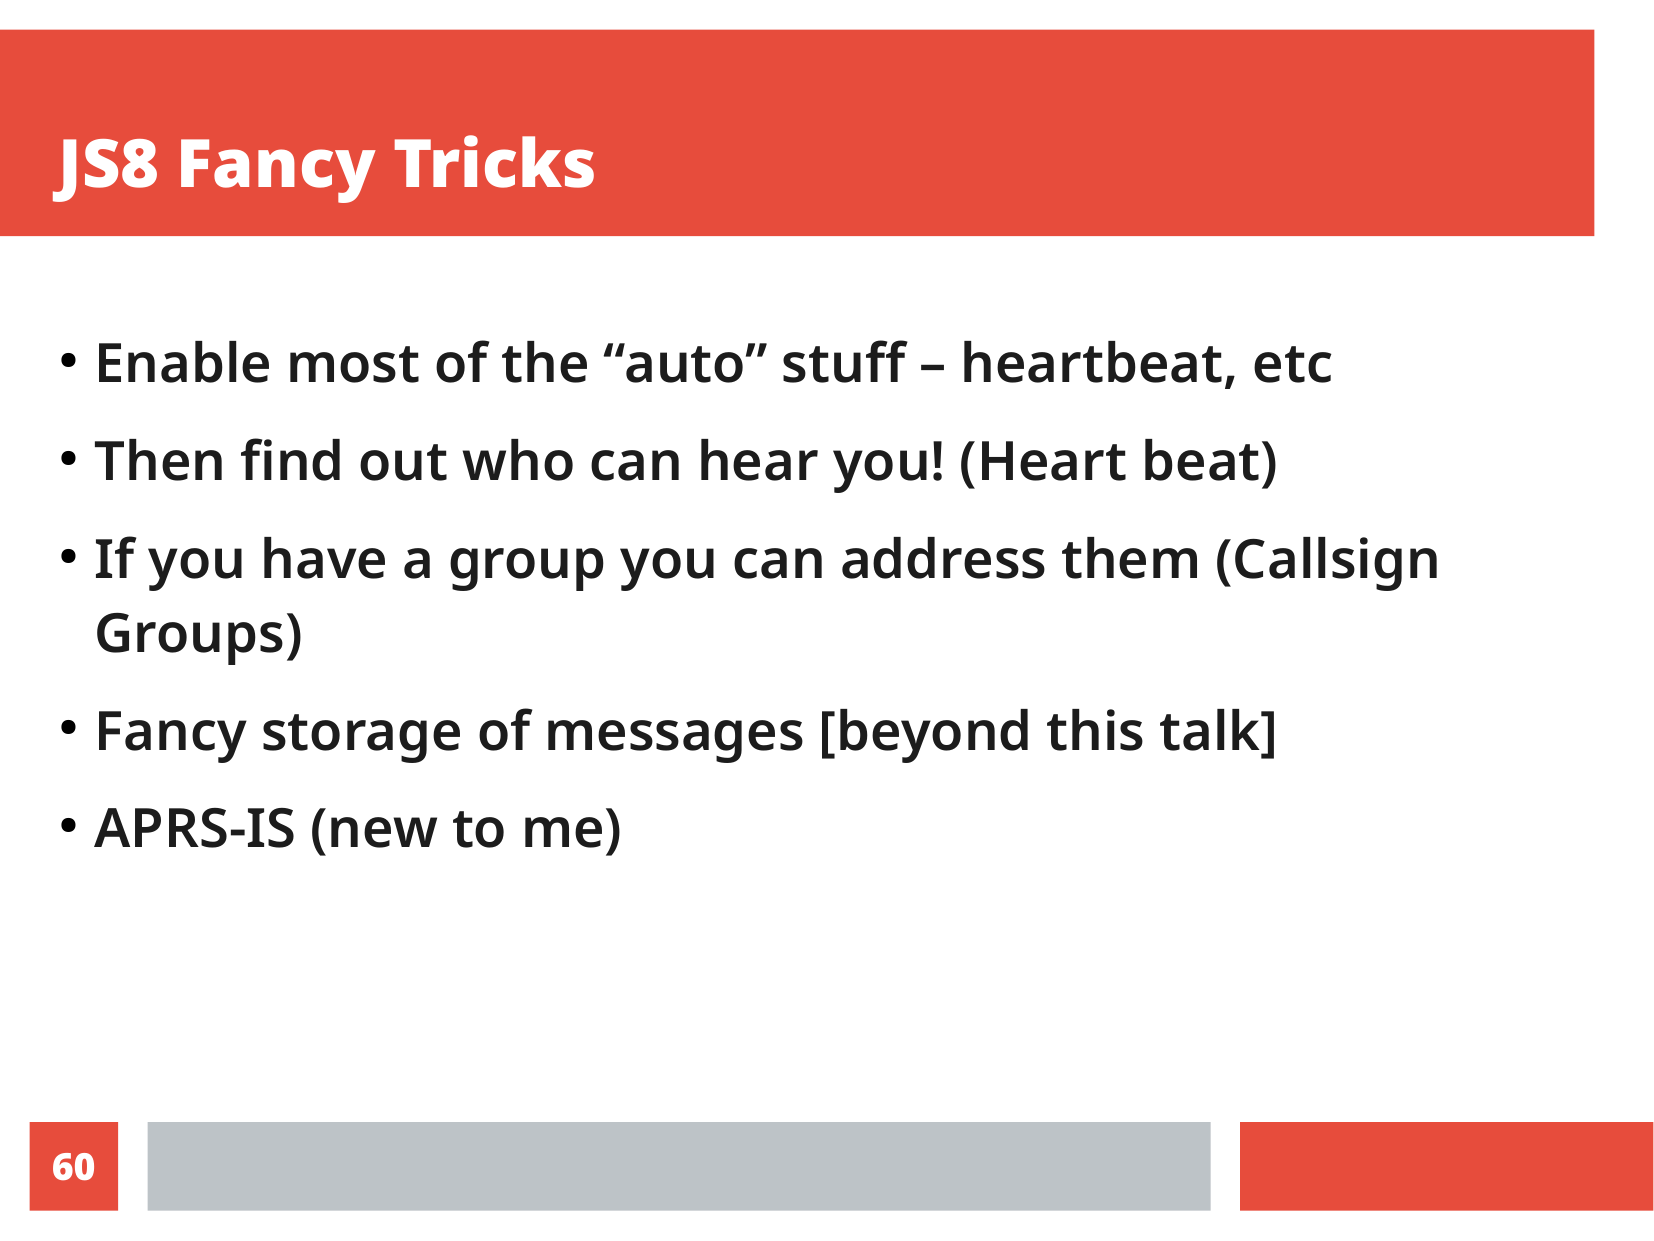

# JS8 Fancy Tricks
Enable most of the “auto” stuff – heartbeat, etc
Then find out who can hear you! (Heart beat)
If you have a group you can address them (Callsign Groups)
Fancy storage of messages [beyond this talk]
APRS-IS (new to me)
60